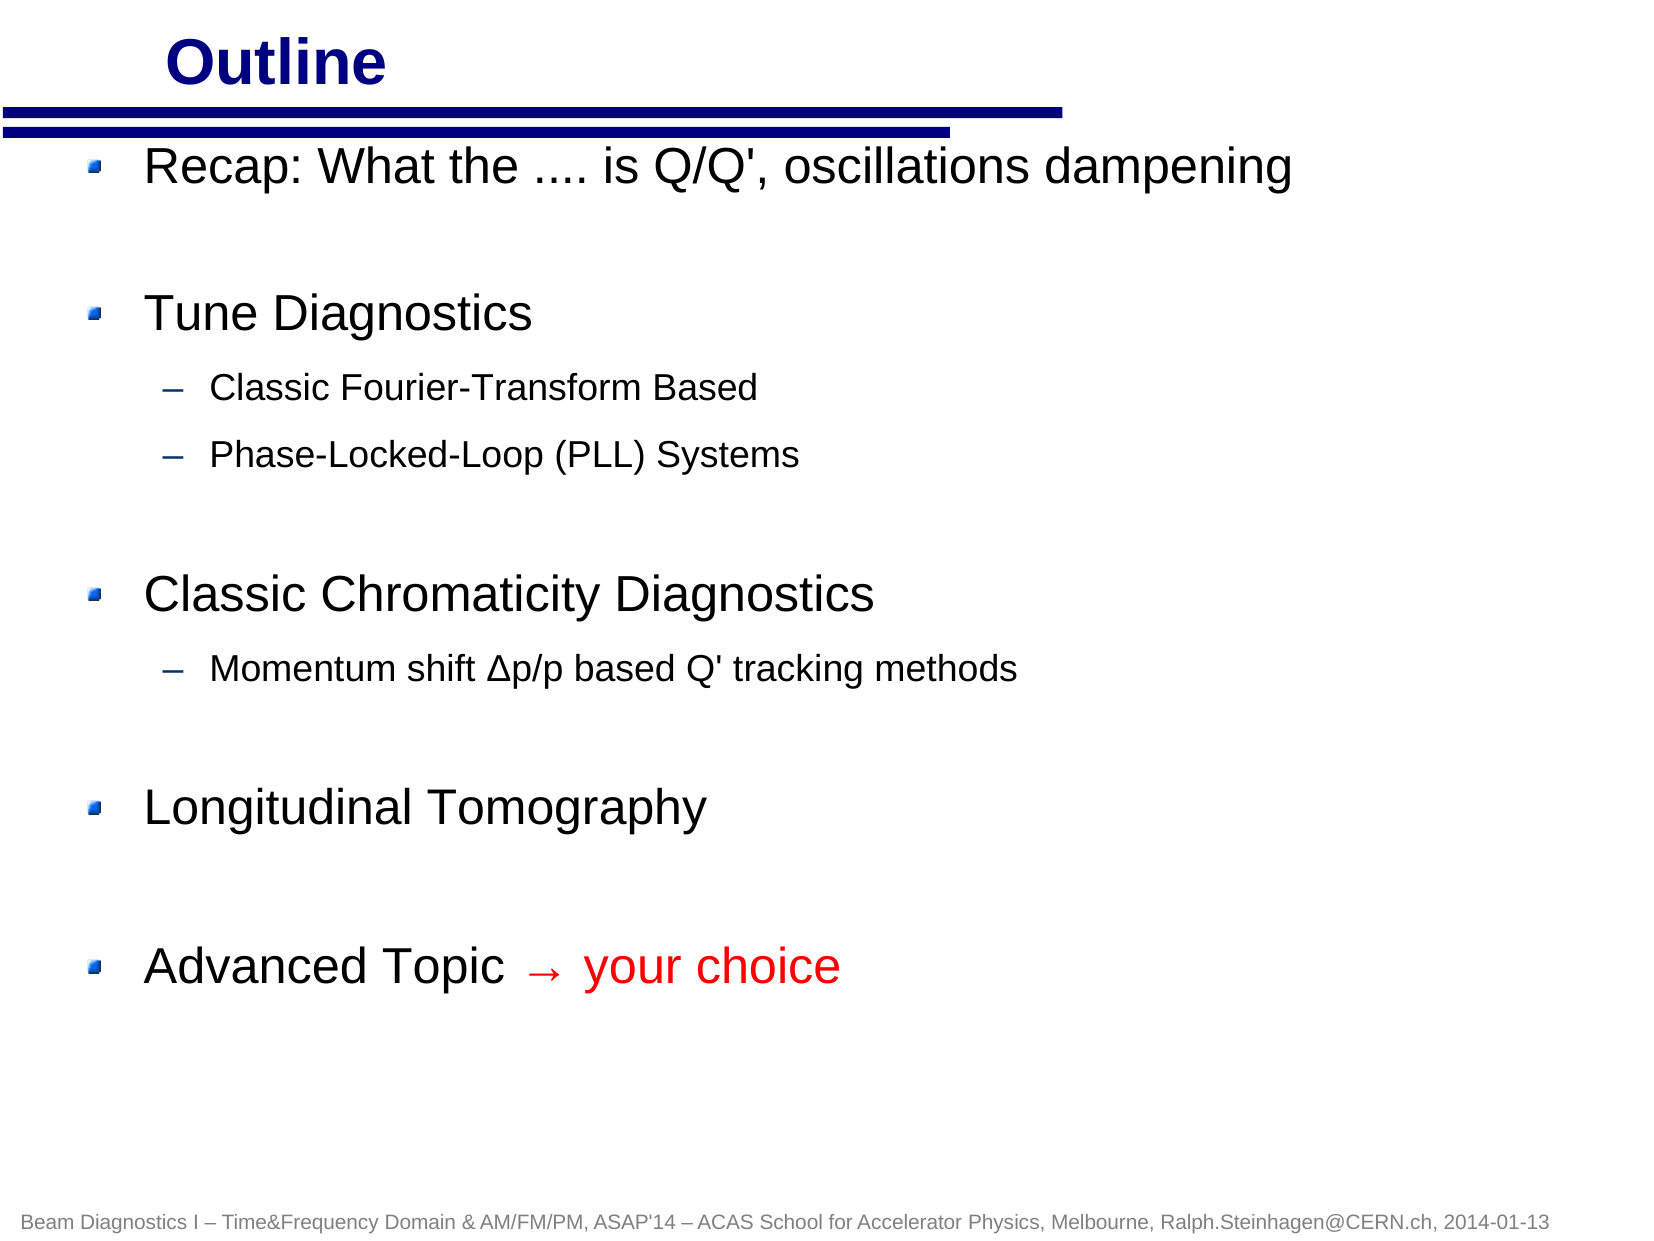

# Outline
Recap: What the .... is Q/Q', oscillations dampening
Tune Diagnostics
Classic Fourier-Transform Based
Phase-Locked-Loop (PLL) Systems
Classic Chromaticity Diagnostics
Momentum shift Δp/p based Q' tracking methods
Longitudinal Tomography
Advanced Topic → your choice